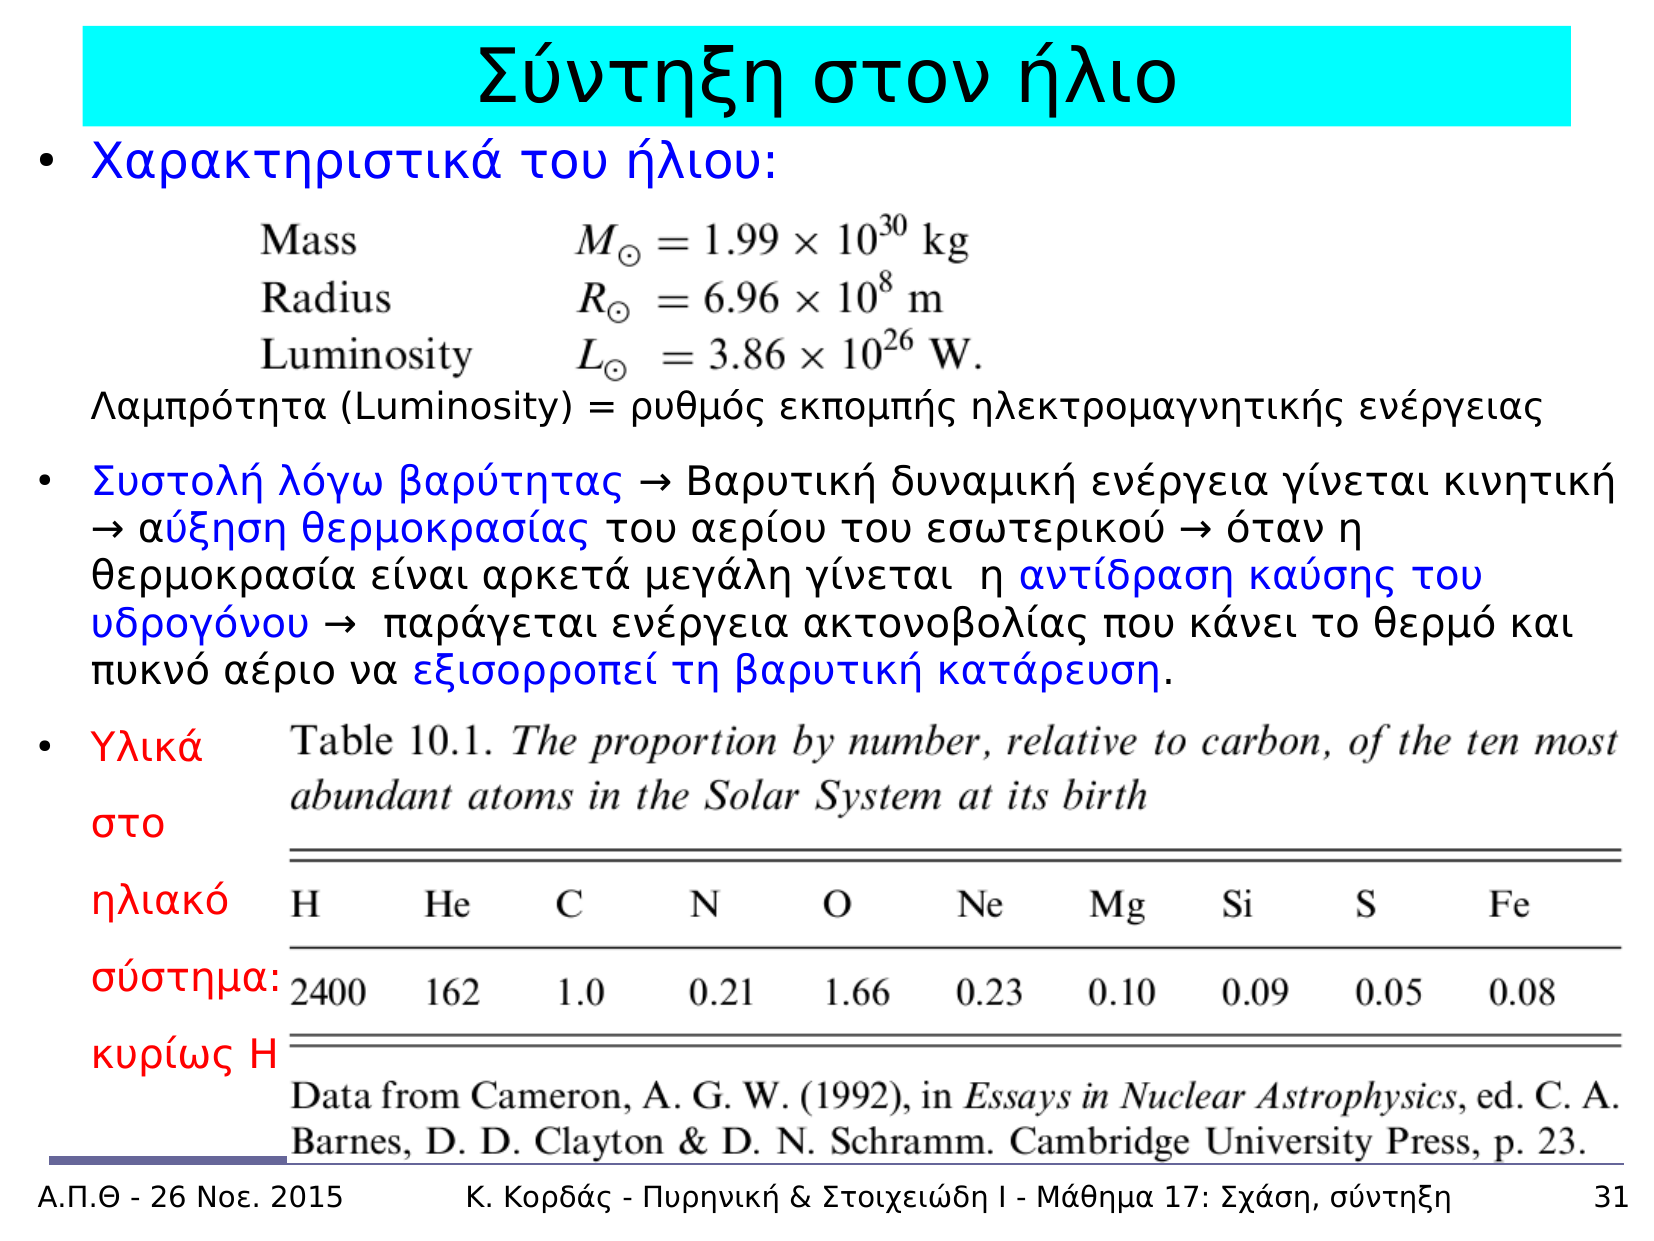

# Σύντηξη στον ήλιο
Χαρακτηριστικά του ήλιου:
Λαμπρότητα (Luminosity) = ρυθμός εκπομπής ηλεκτρομαγνητικής ενέργειας
Συστολή λόγω βαρύτητας → Βαρυτική δυναμική ενέργεια γίνεται κινητική → αύξηση θερμοκρασίας του αερίου του εσωτερικού → όταν η θερμοκρασία είναι αρκετά μεγάλη γίνεται η αντίδραση καύσης του υδρογόνου → παράγεται ενέργεια ακτονοβολίας που κάνει το θερμό και πυκνό αέριο να εξισορροπεί τη βαρυτική κατάρευση.
Υλικά
στο
ηλιακό
σύστημα:
κυρίως Η
Α.Π.Θ - 26 Νοε. 2015
Κ. Κορδάς - Πυρηνική & Στοιχειώδη Ι - Μάθημα 17: Σχάση, σύντηξη
31